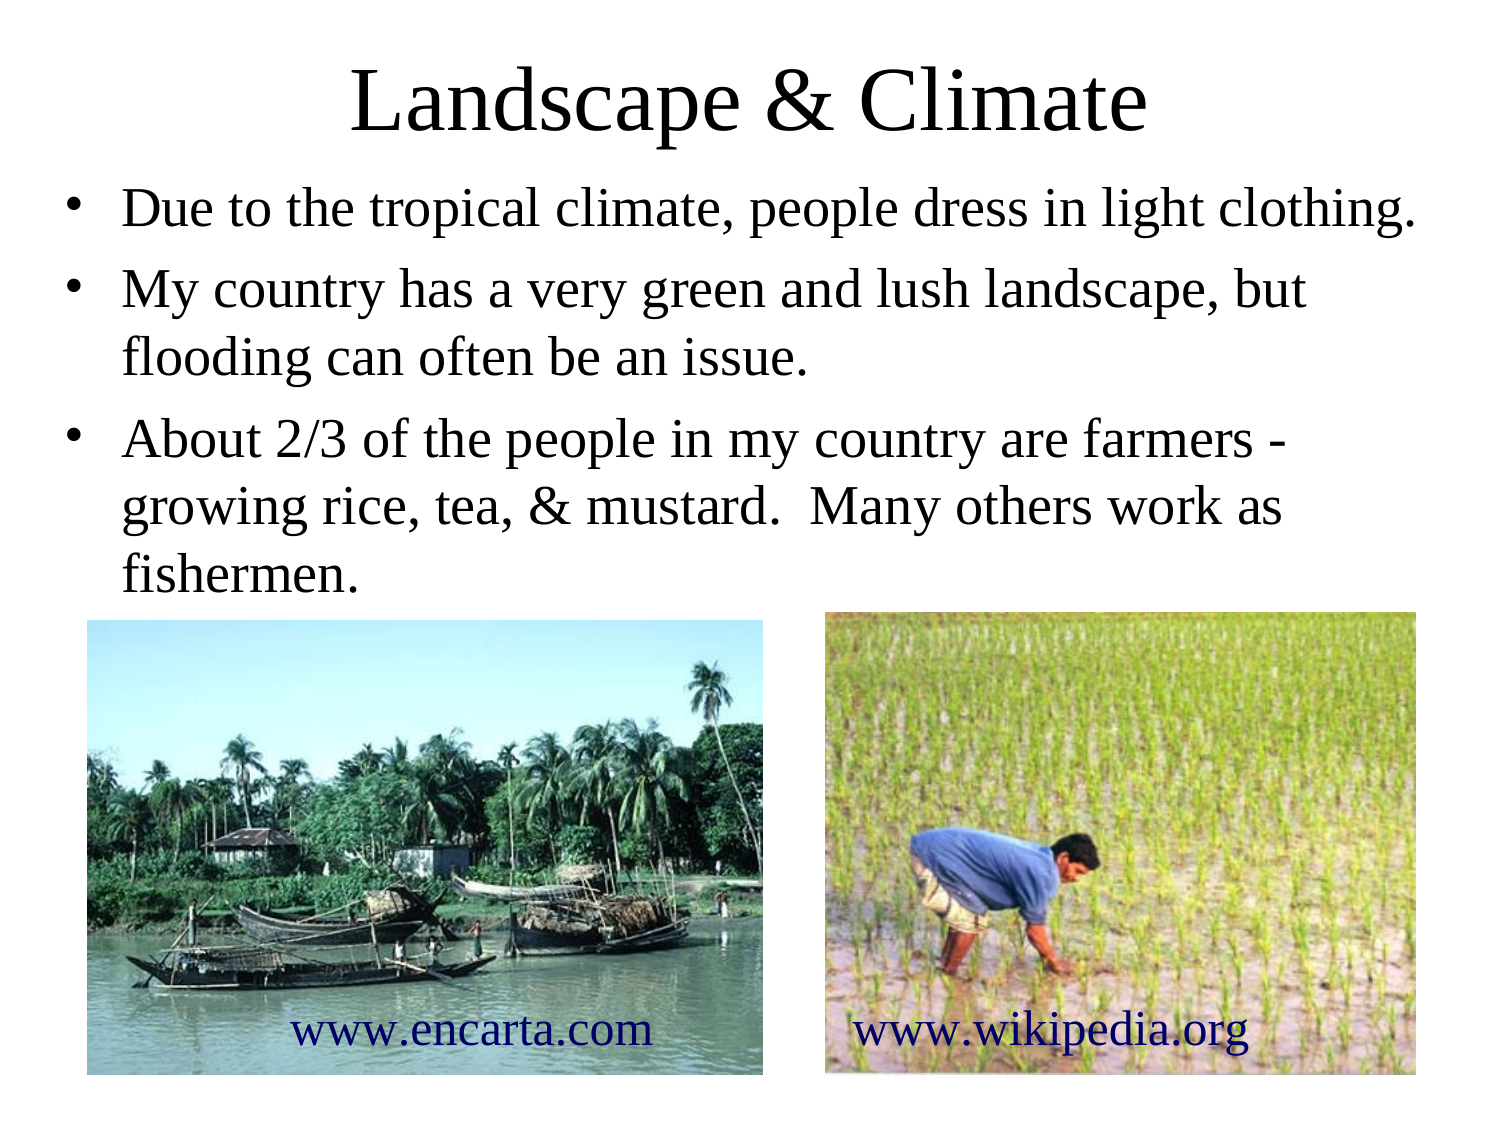

# Landscape & Climate
Due to the tropical climate, people dress in light clothing.
My country has a very green and lush landscape, but flooding can often be an issue.
About 2/3 of the people in my country are farmers - growing rice, tea, & mustard. Many others work as fishermen.
www.encarta.com
www.wikipedia.org